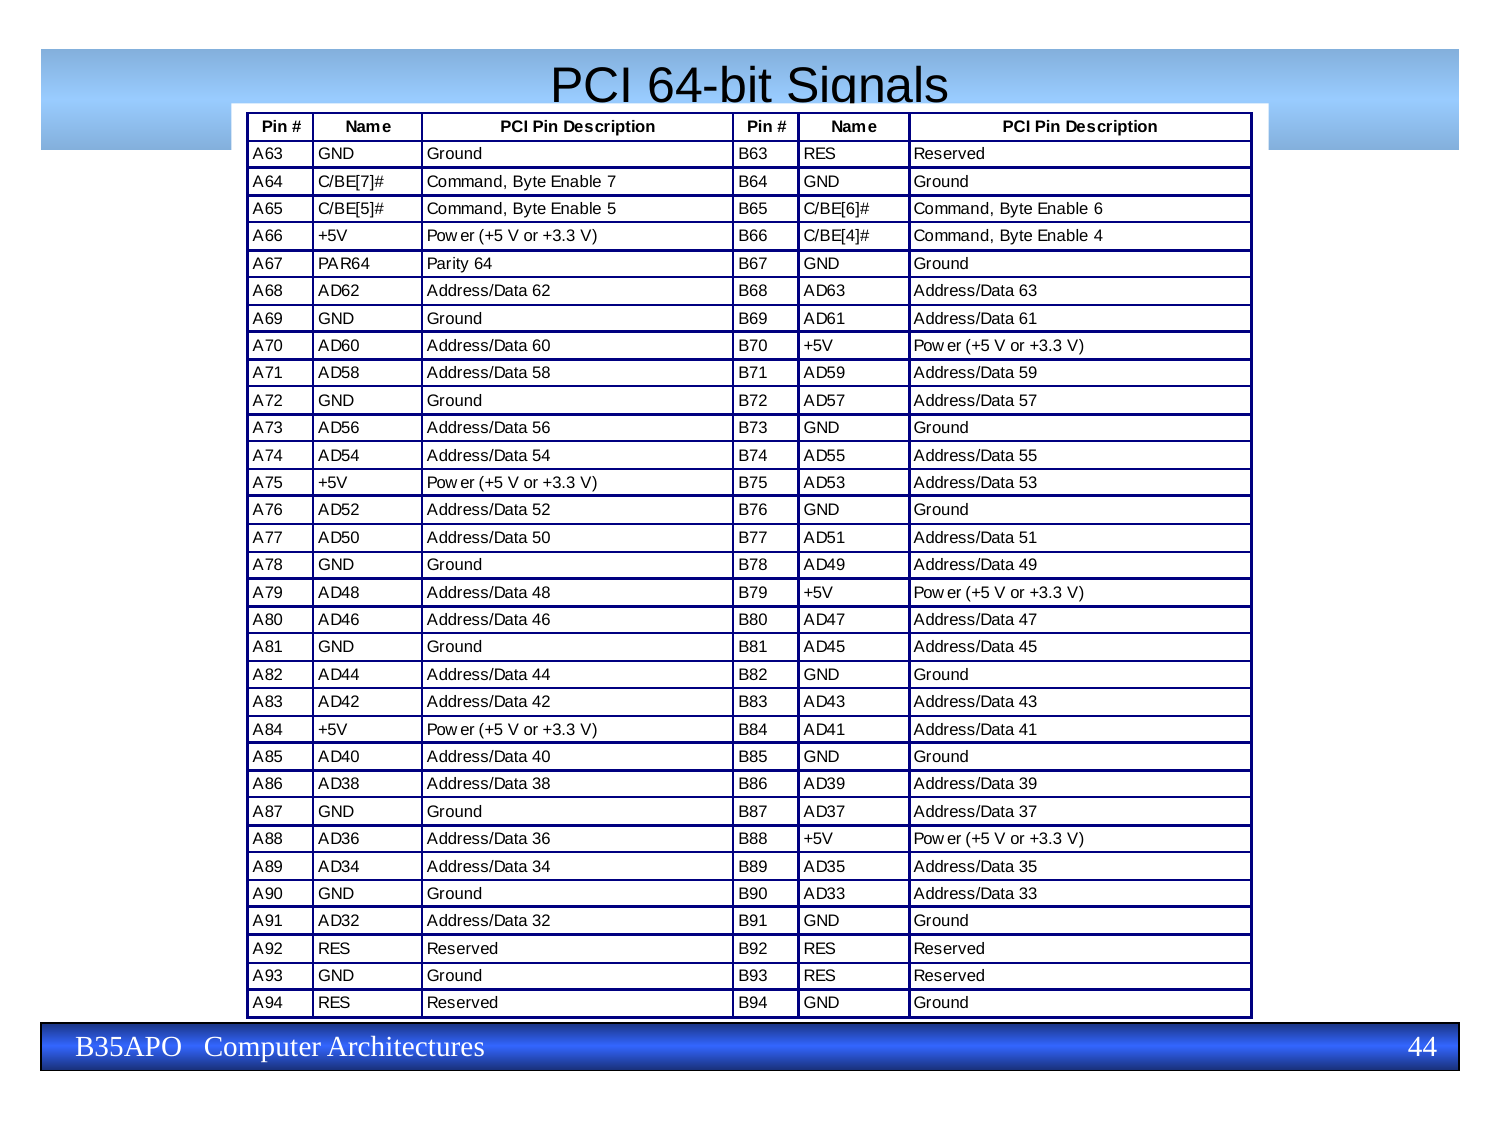

# PCI 64-bit Signals
B35APO Computer Architectures
44